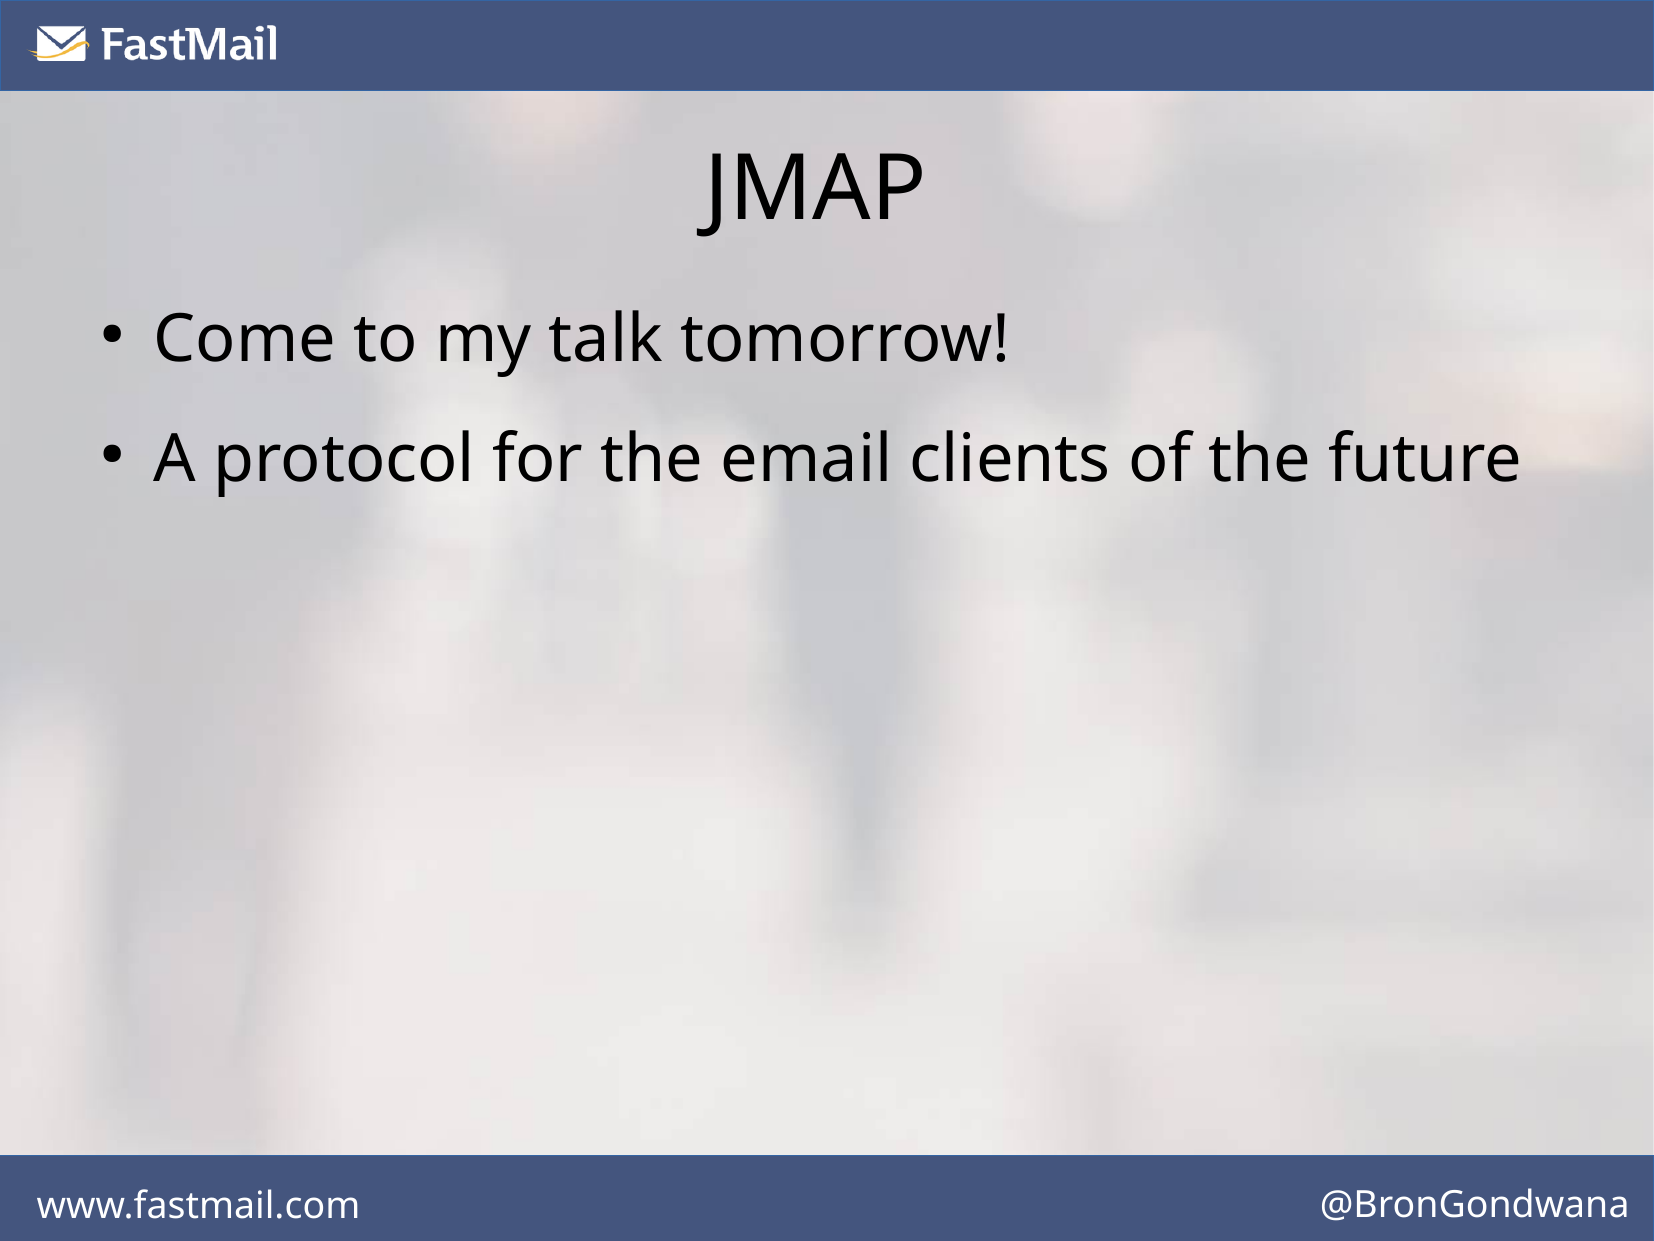

# JMAP
Come to my talk tomorrow!
A protocol for the email clients of the future